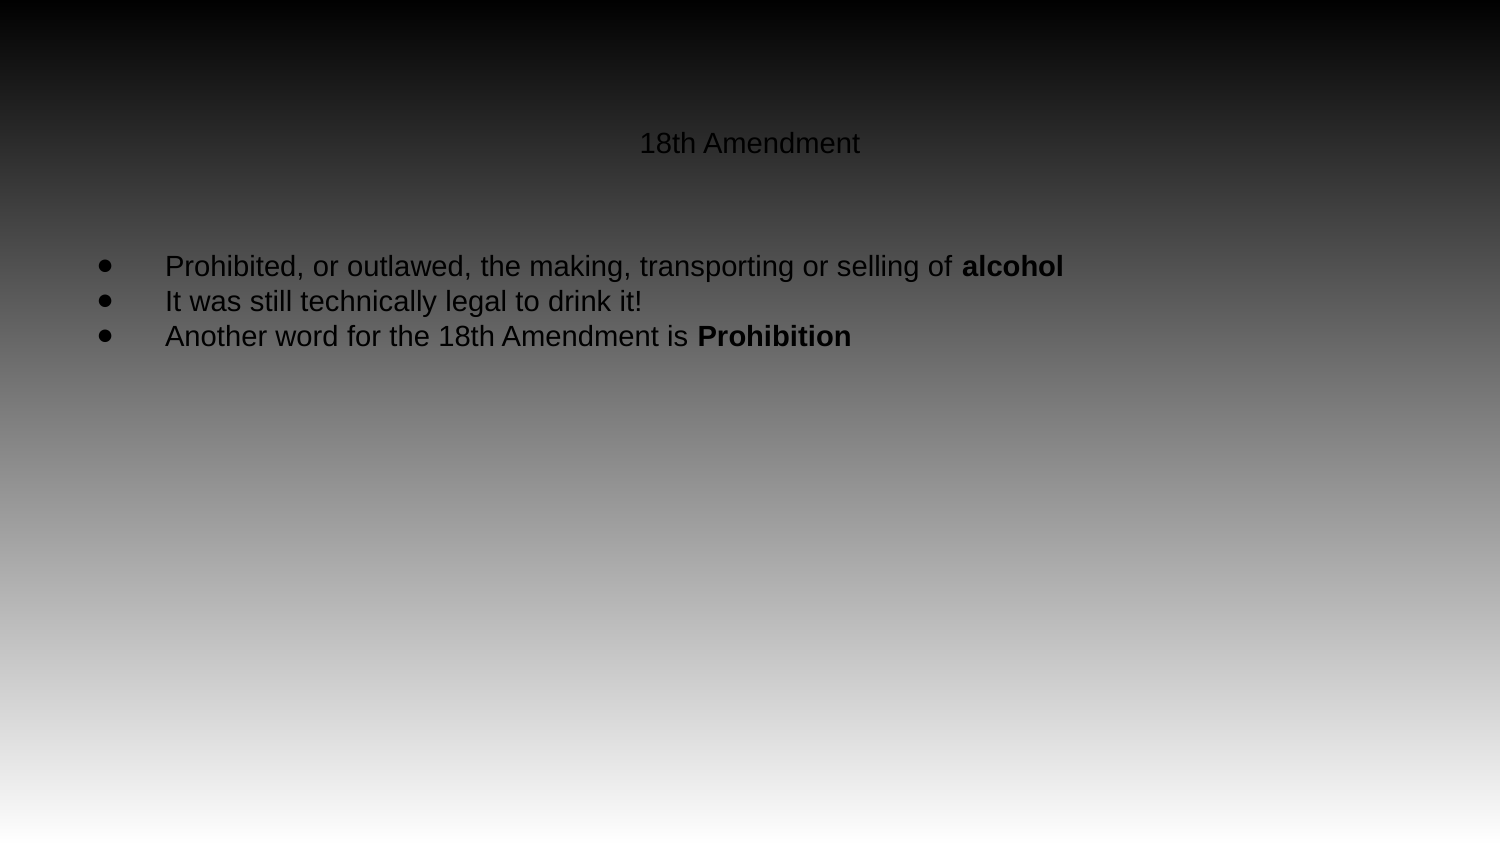

# 18th Amendment
Prohibited, or outlawed, the making, transporting or selling of alcohol
It was still technically legal to drink it!
Another word for the 18th Amendment is Prohibition